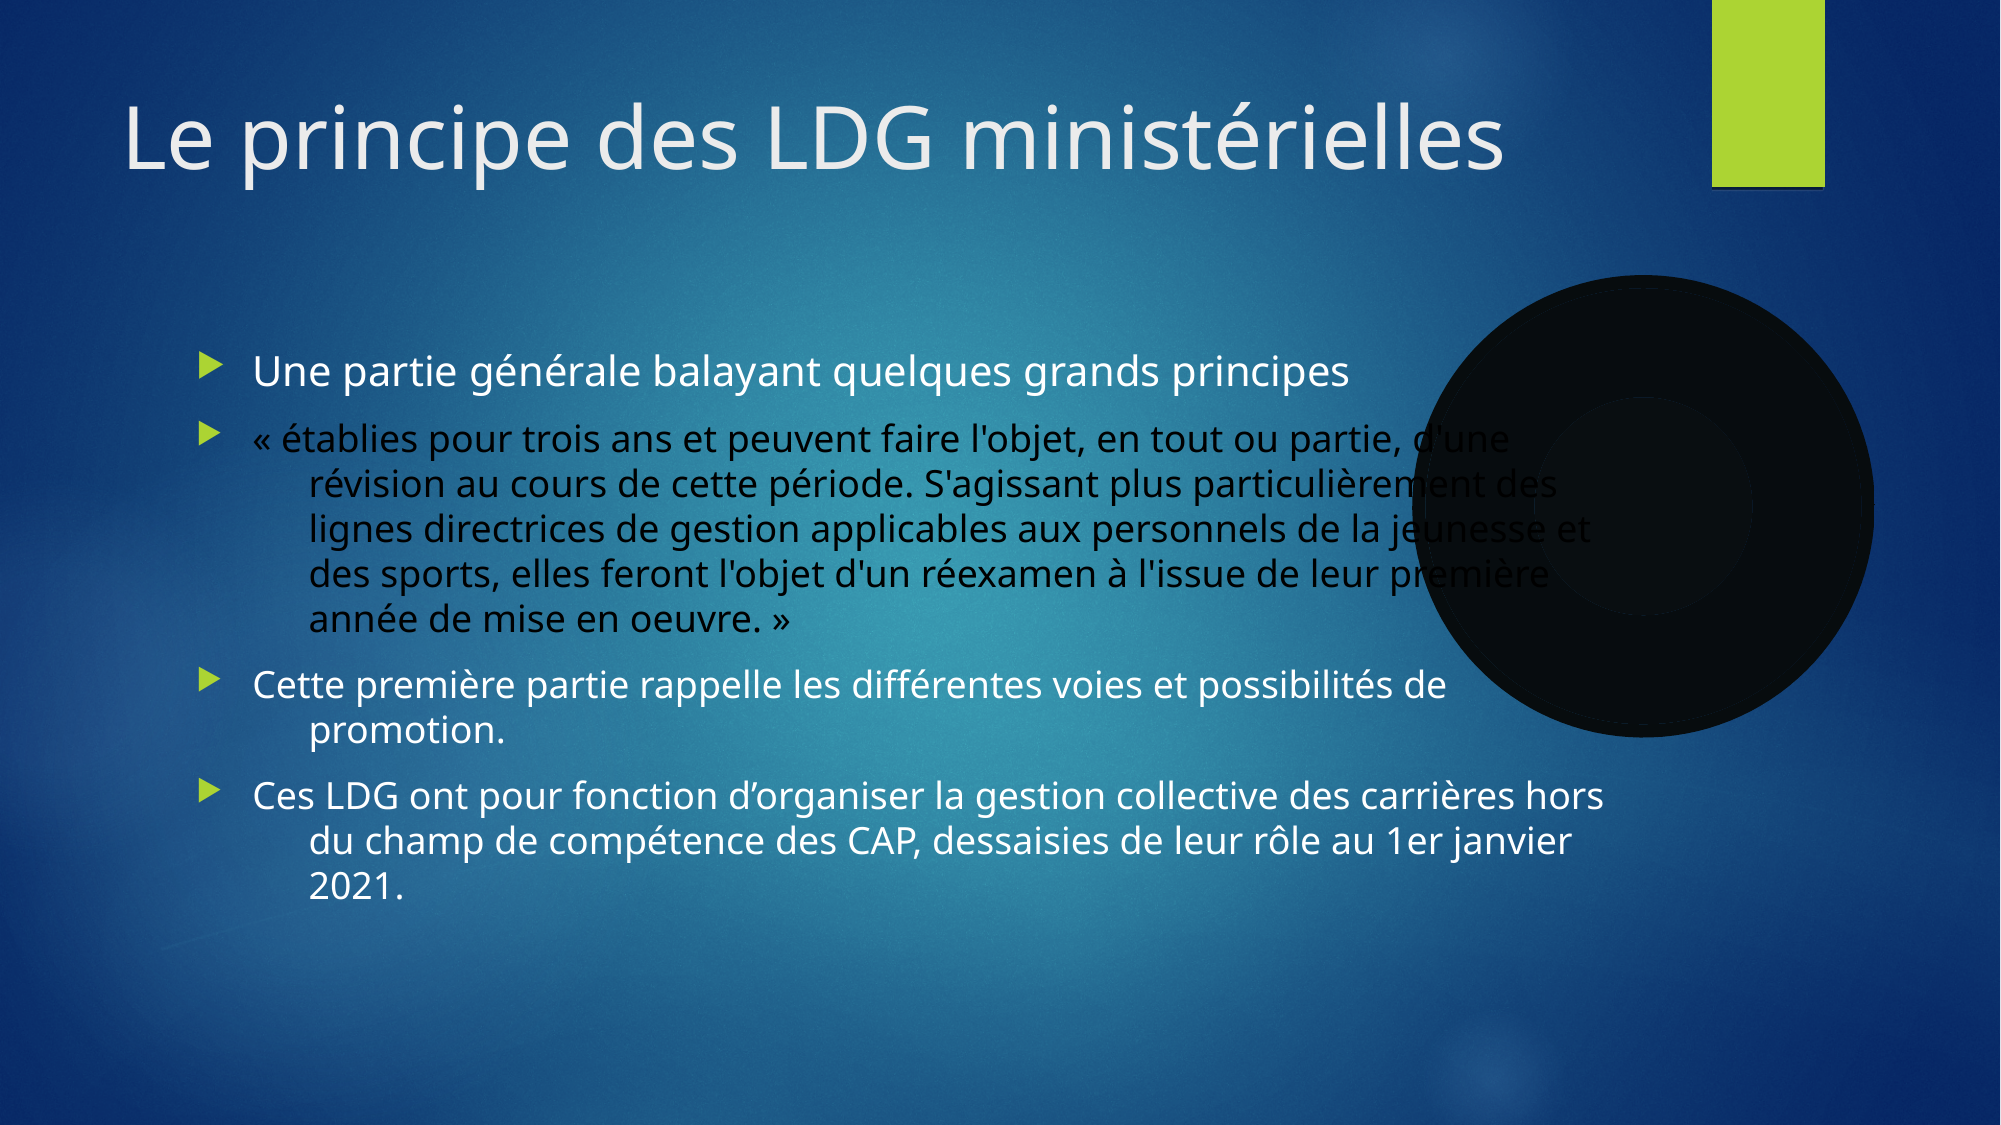

# Le principe des LDG ministérielles
Une partie générale balayant quelques grands principes
« établies pour trois ans et peuvent faire l'objet, en tout ou partie, d'une révision au cours de cette période. S'agissant plus particulièrement des lignes directrices de gestion applicables aux personnels de la jeunesse et des sports, elles feront l'objet d'un réexamen à l'issue de leur première année de mise en oeuvre. »
Cette première partie rappelle les différentes voies et possibilités de promotion.
Ces LDG ont pour fonction d’organiser la gestion collective des carrières hors du champ de compétence des CAP, dessaisies de leur rôle au 1er janvier 2021.